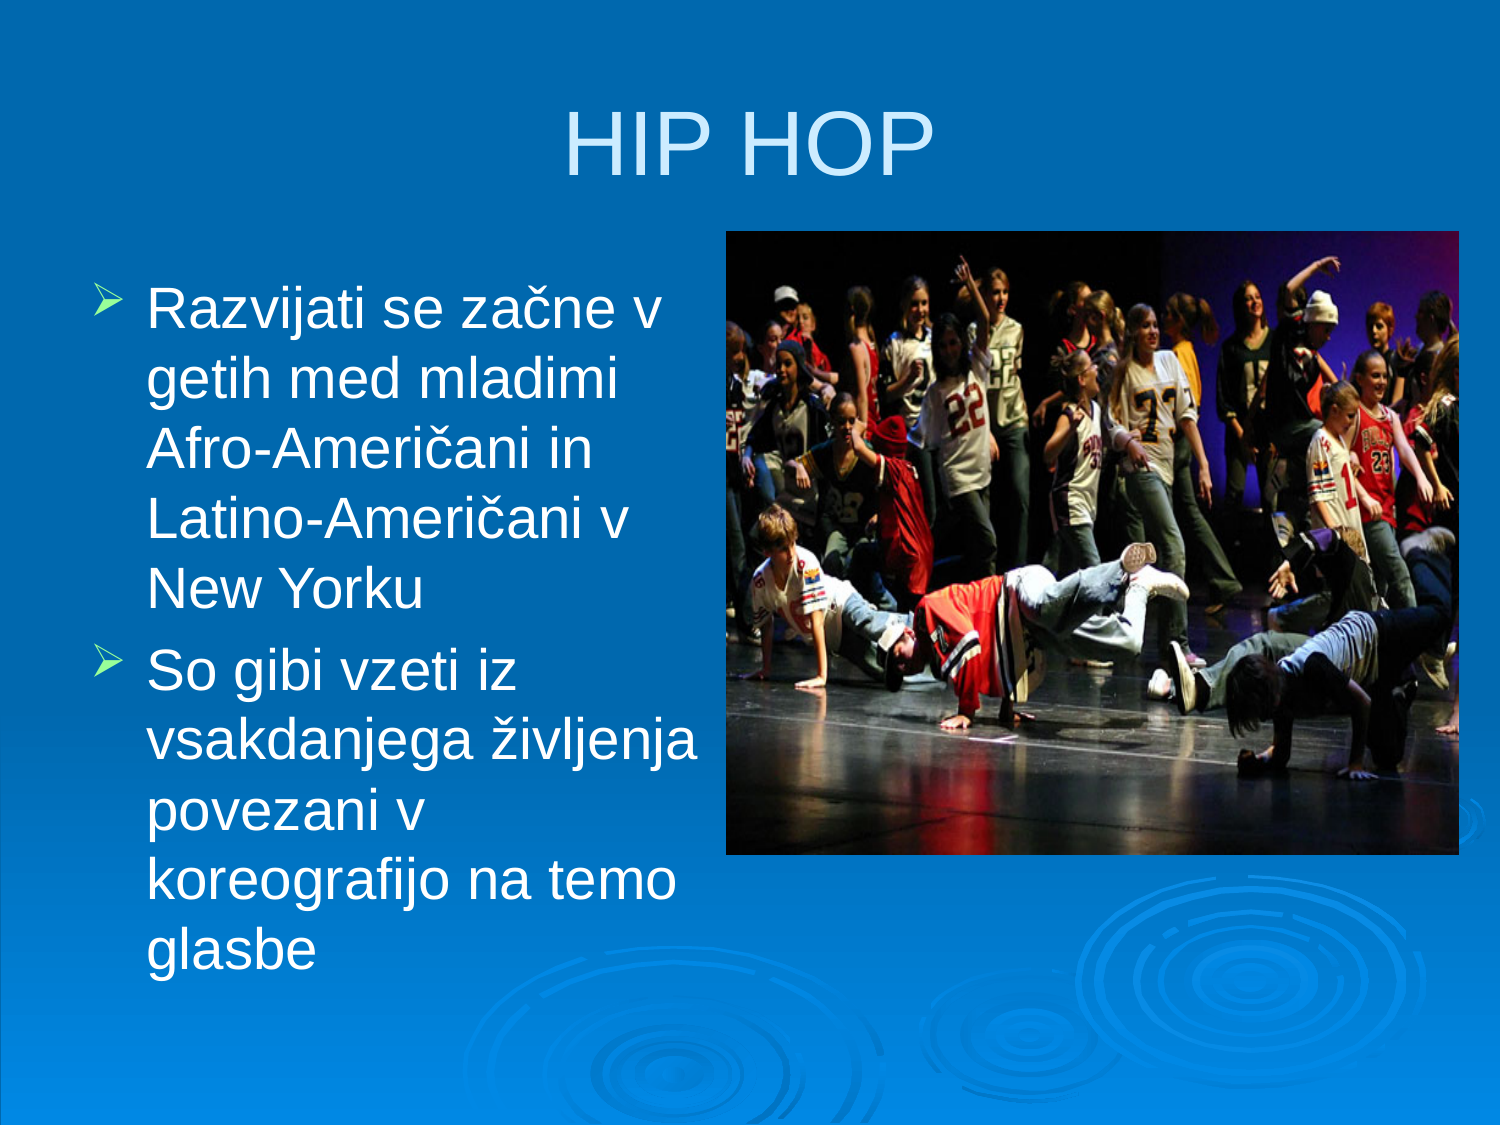

# HIP HOP
Razvijati se začne v getih med mladimi Afro-Američani in Latino-Američani v New Yorku
So gibi vzeti iz vsakdanjega življenja povezani v koreografijo na temo glasbe